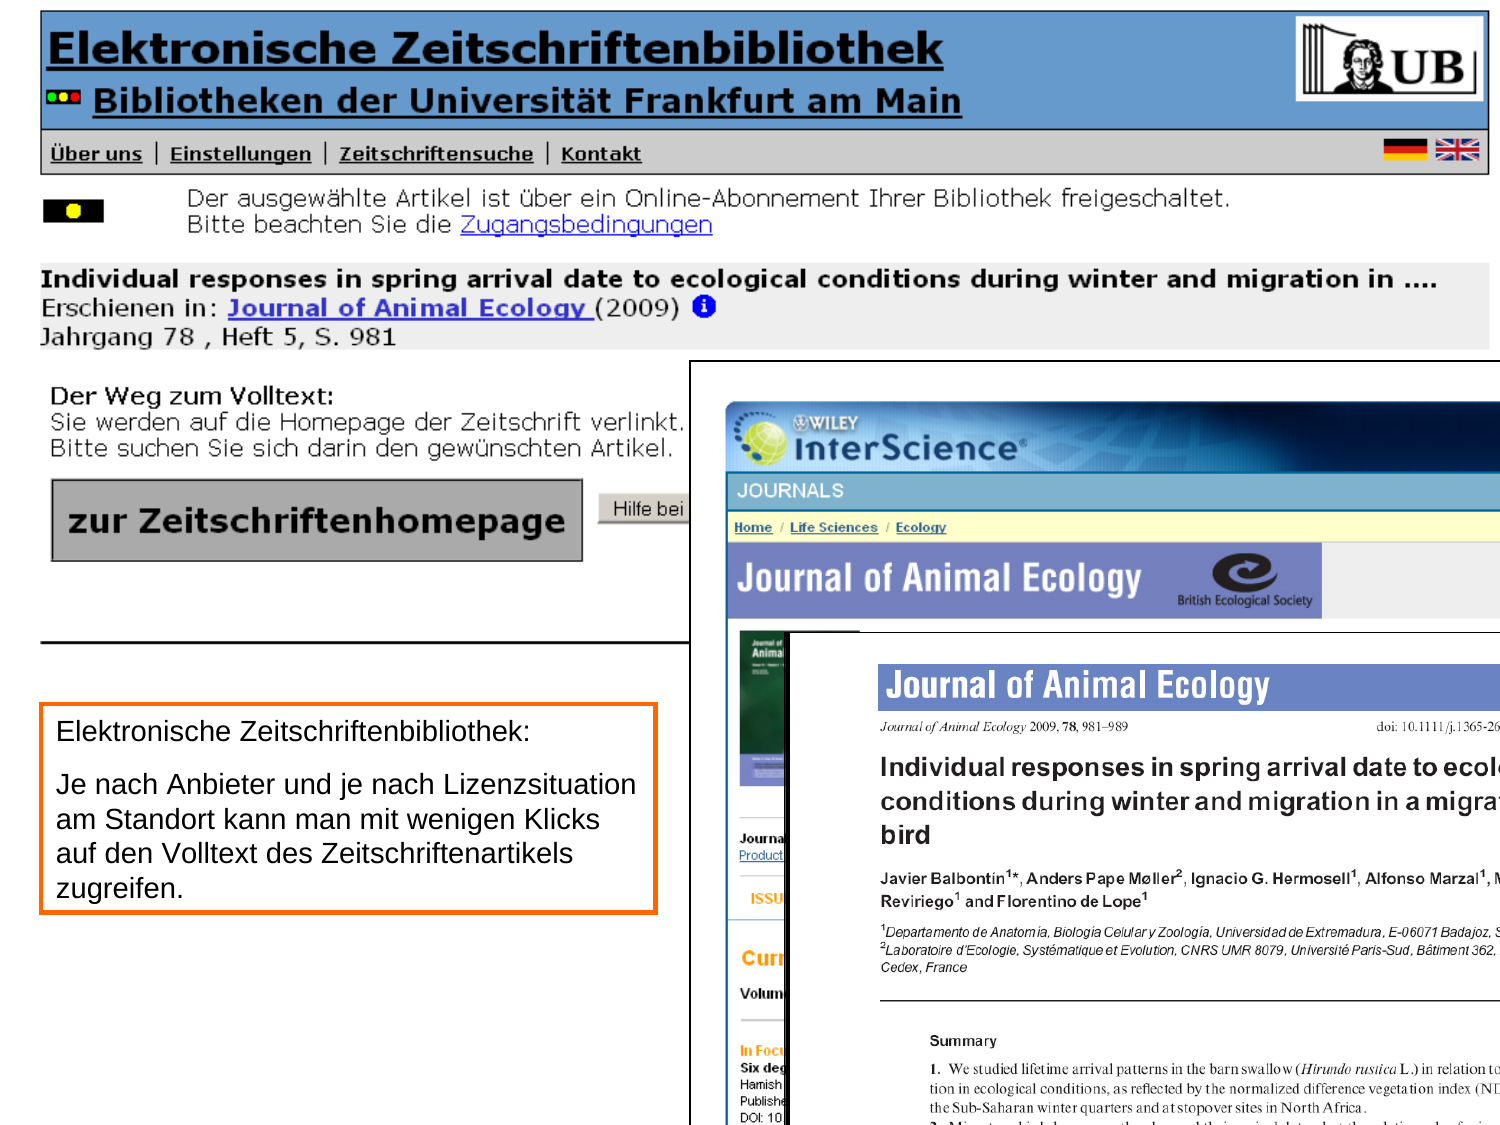

# EZB-Verlinkung zum Volltext (Bildschirmfoto)
...
Elektronische Zeitschriftenbibliothek:
Je nach Anbieter und je nach Lizenzsituation am Standort kann man mit wenigen Klicks auf den Volltext des Zeitschriftenartikels zugreifen.